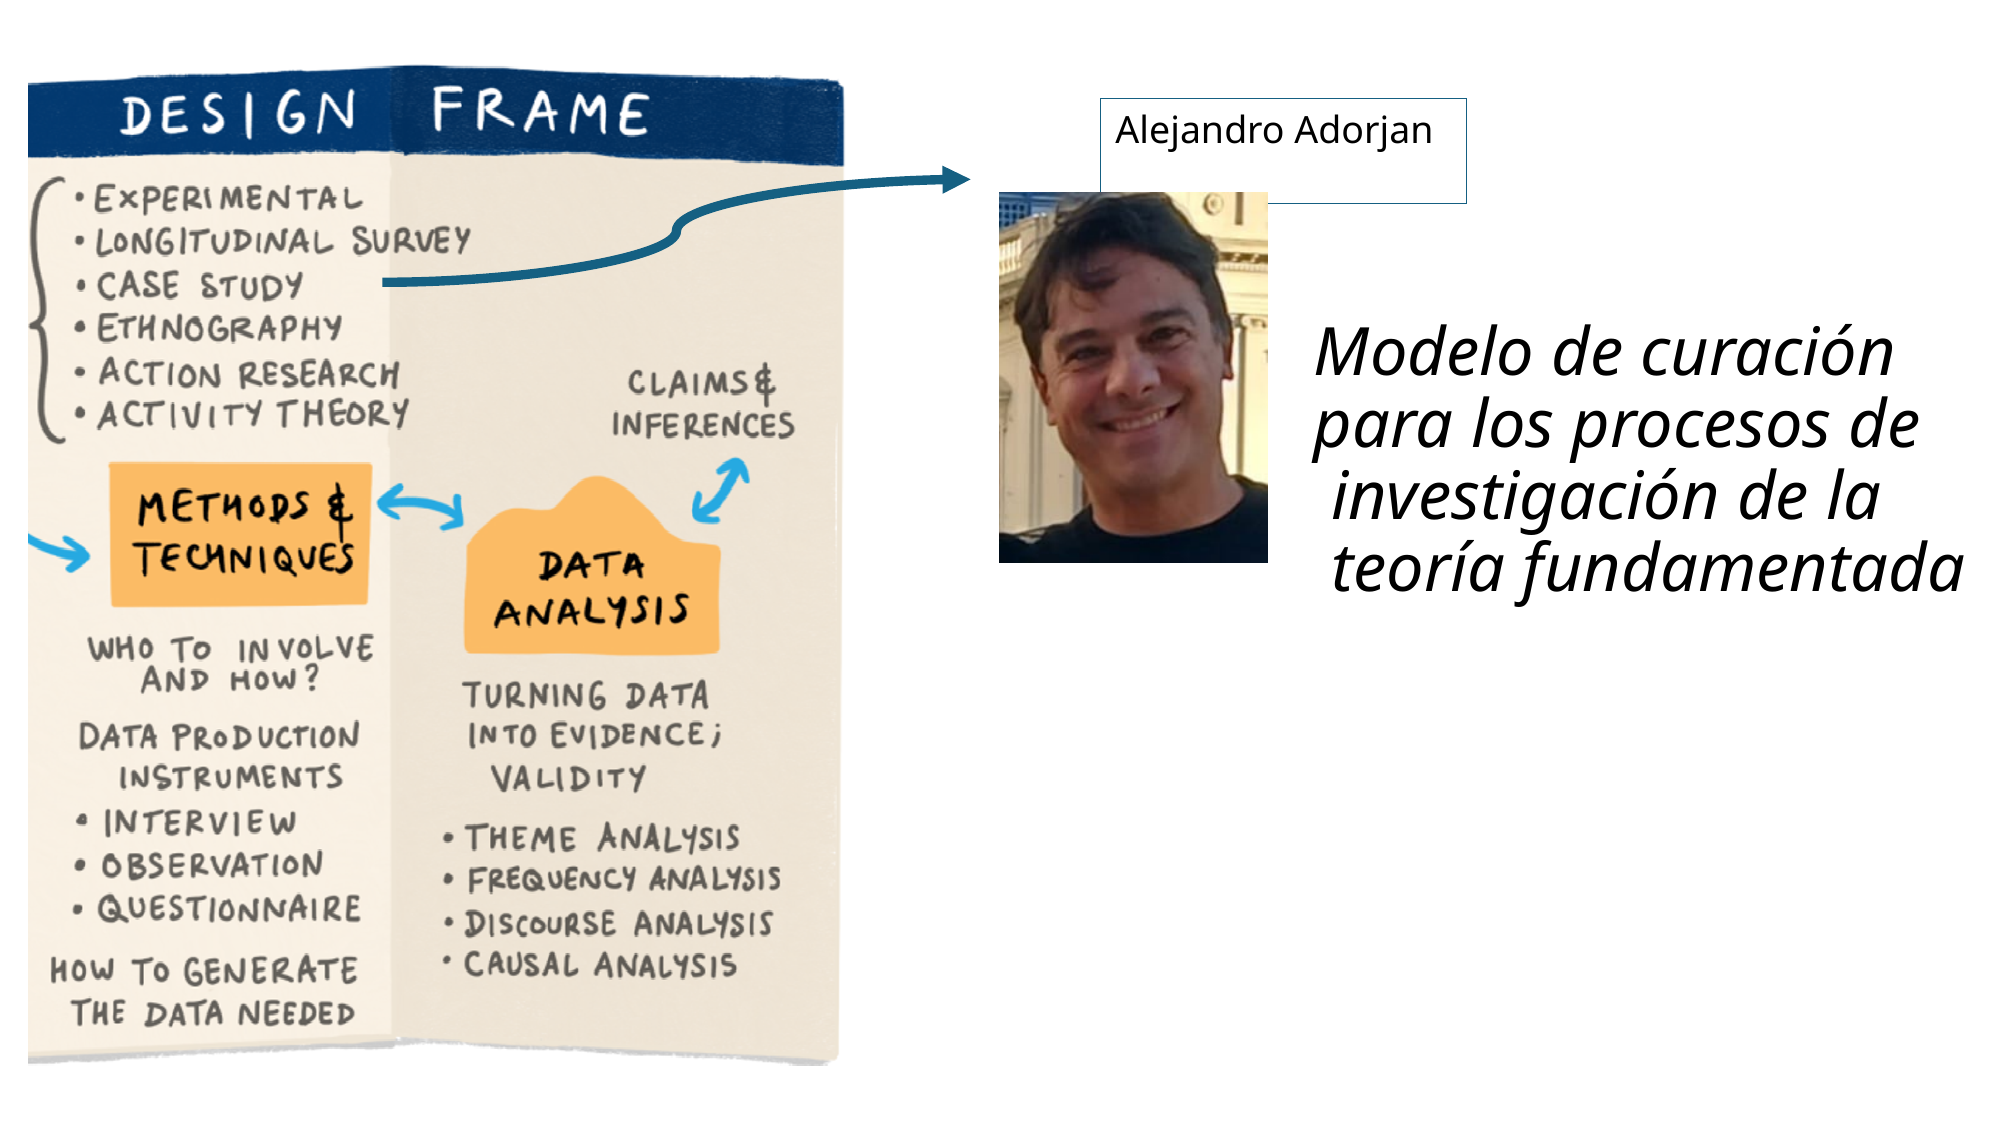

Alejandro Adorjan
# Modelo de curación para los procesos de investigación de la teoría fundamentada